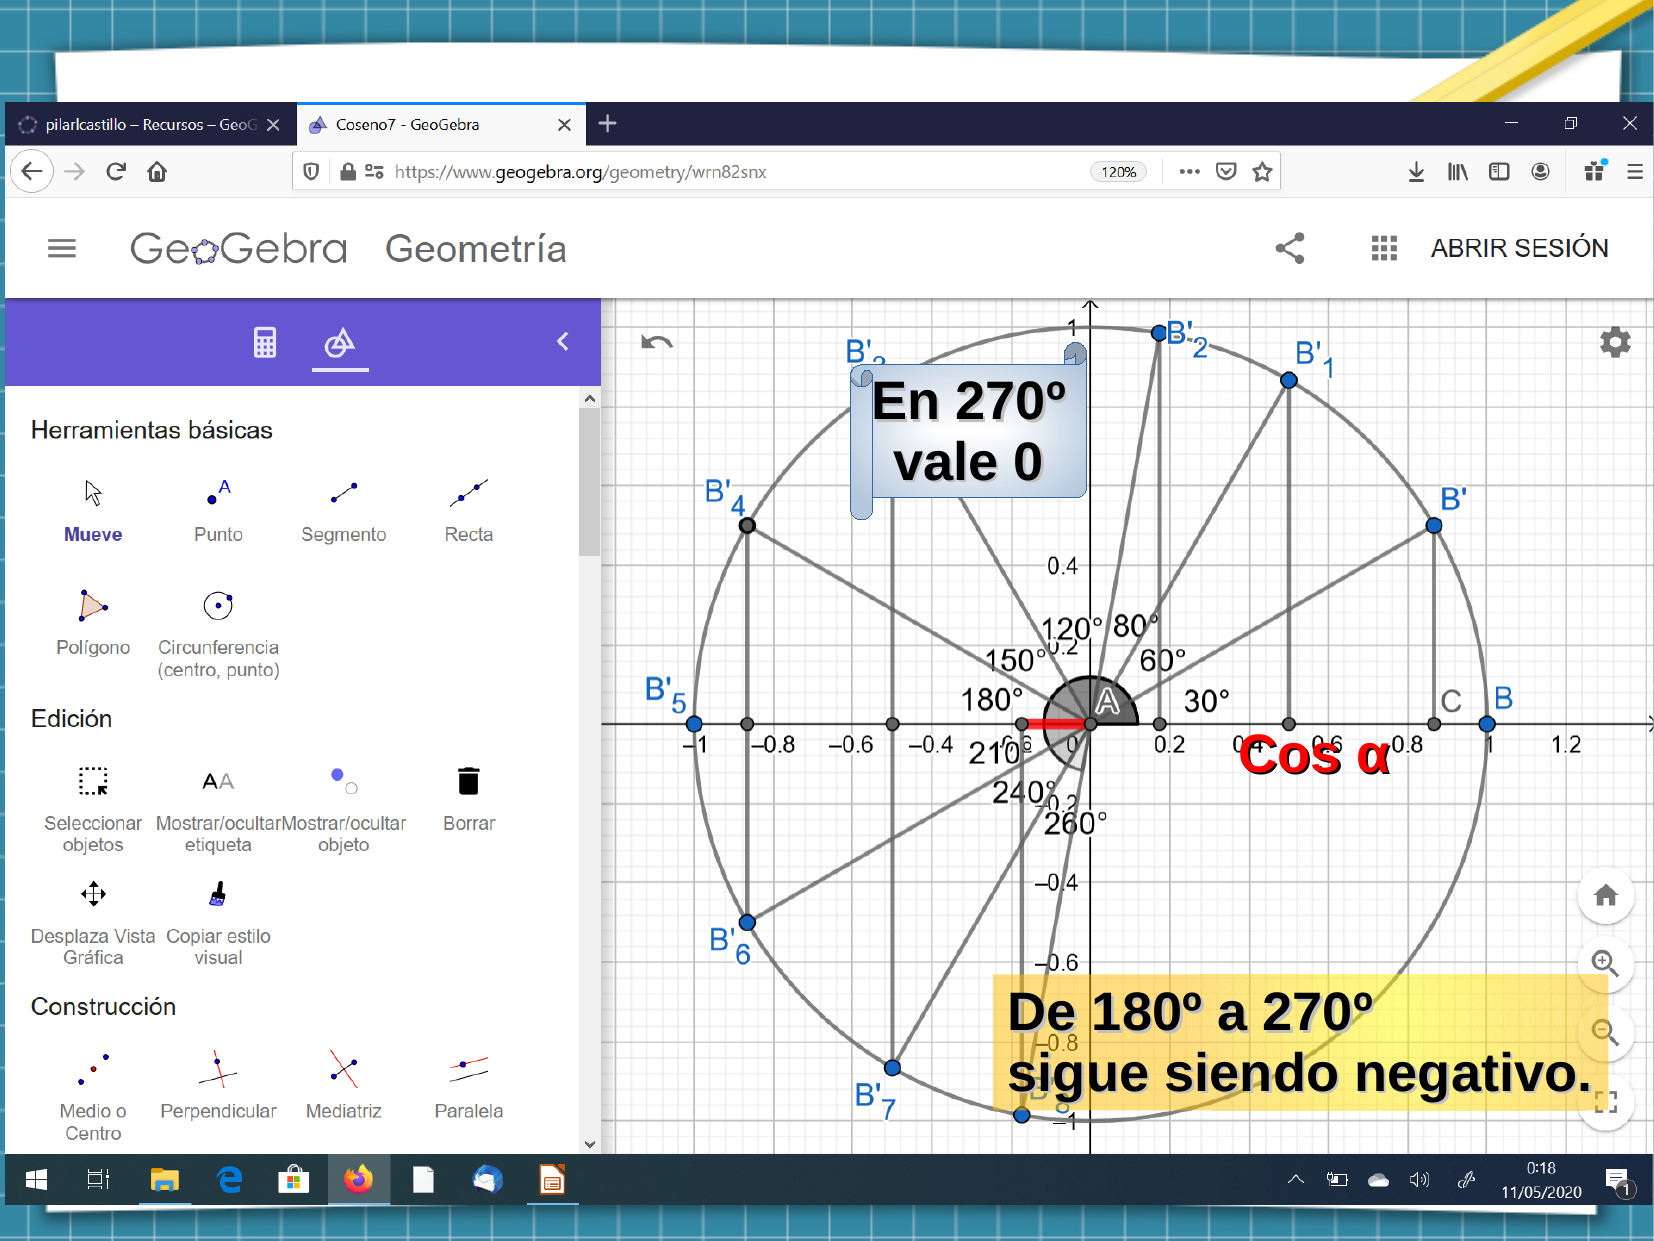

En 270º
vale 0
Cos α
De 180º a 270º
sigue siendo negativo.